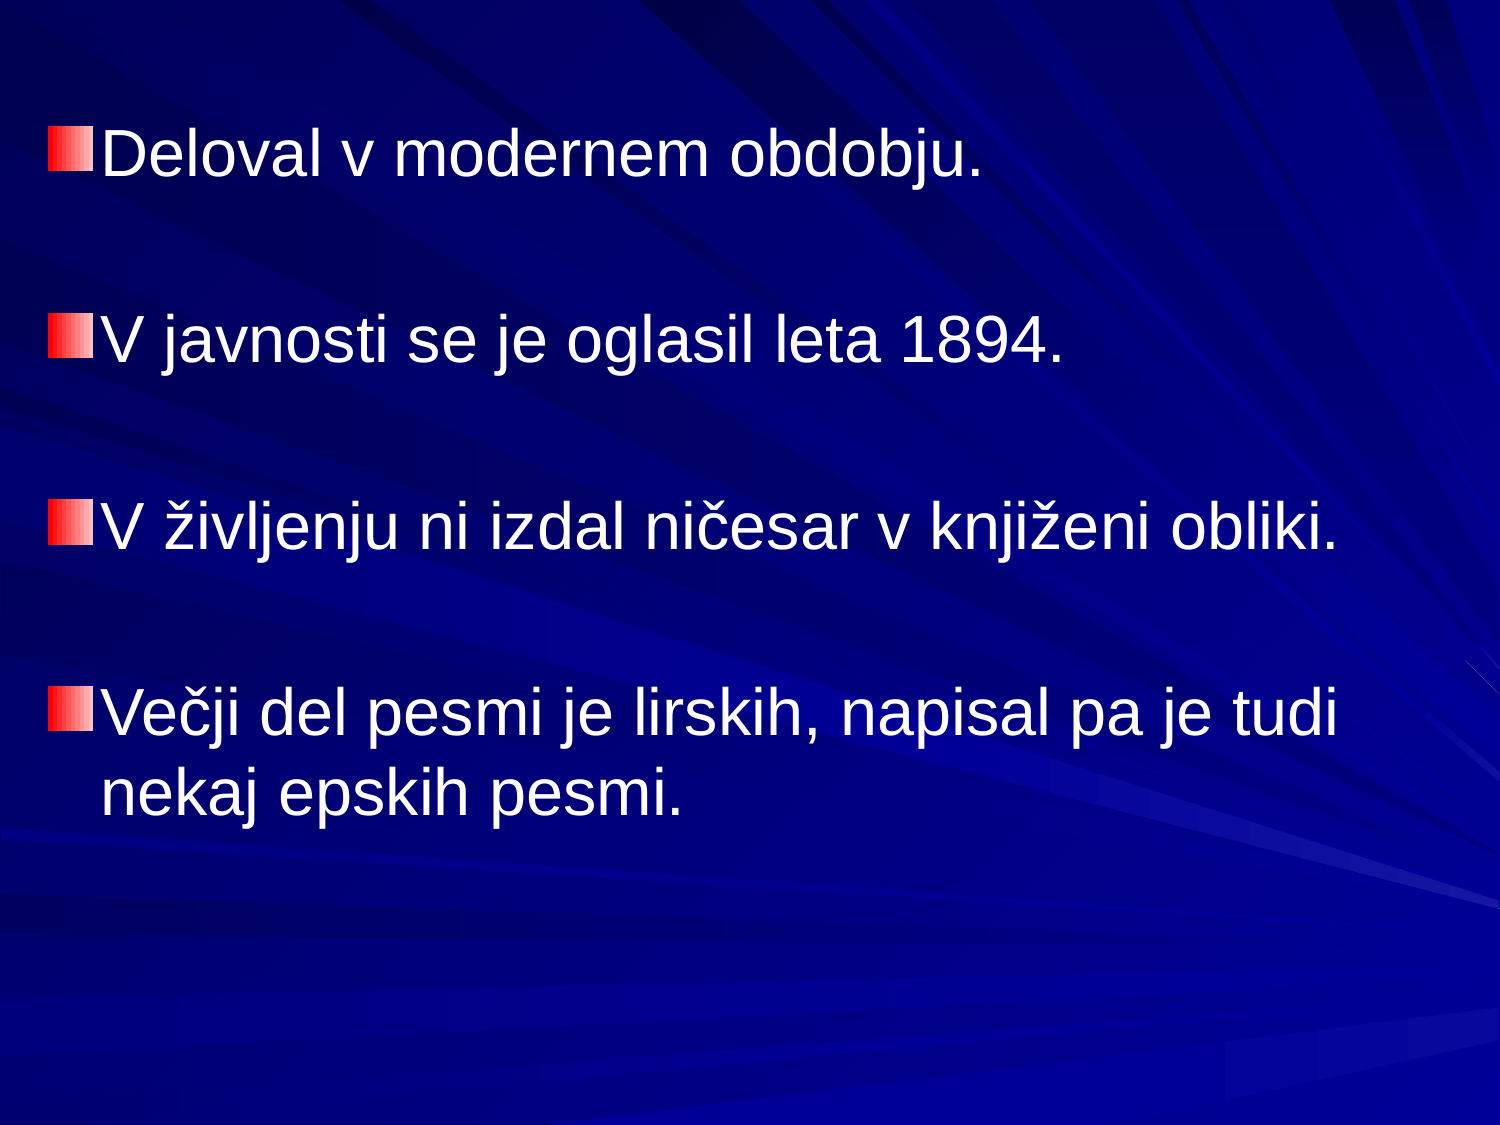

# Deloval v modernem obdobju.
V javnosti se je oglasil leta 1894.
V življenju ni izdal ničesar v knjiženi obliki.
Večji del pesmi je lirskih, napisal pa je tudi nekaj epskih pesmi.